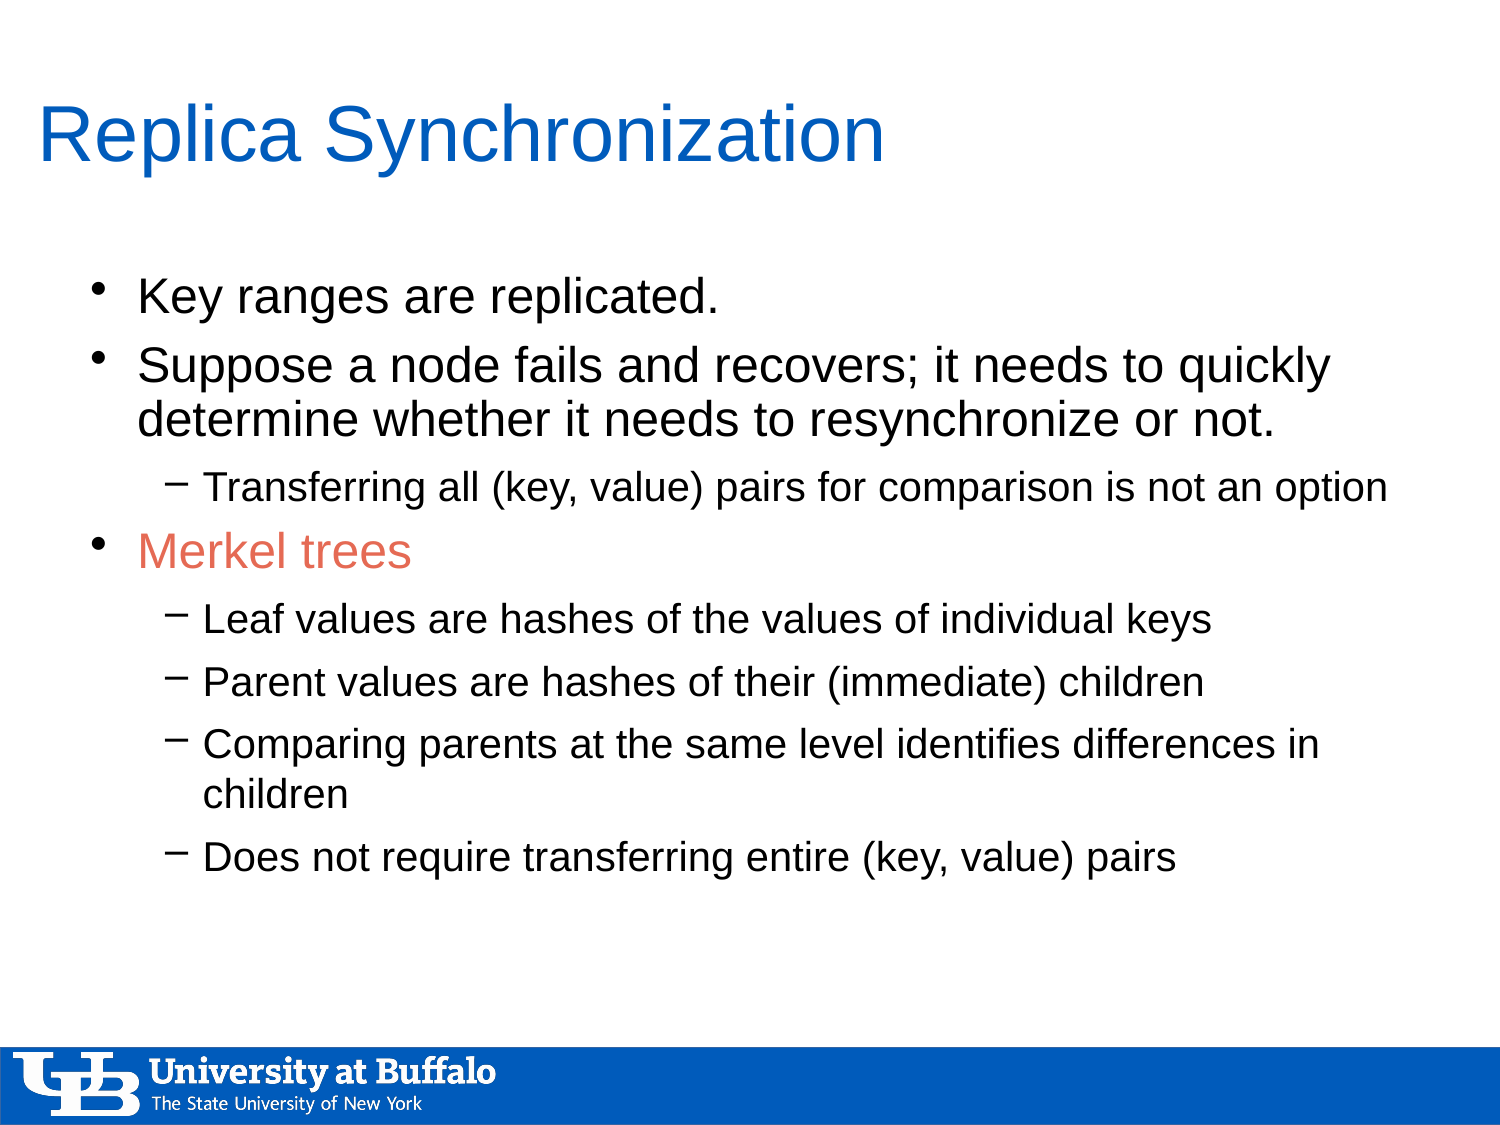

# Replica Synchronization
Key ranges are replicated.
Suppose a node fails and recovers; it needs to quickly determine whether it needs to resynchronize or not.
Transferring all (key, value) pairs for comparison is not an option
Merkel trees
Leaf values are hashes of the values of individual keys
Parent values are hashes of their (immediate) children
Comparing parents at the same level identifies differences in children
Does not require transferring entire (key, value) pairs